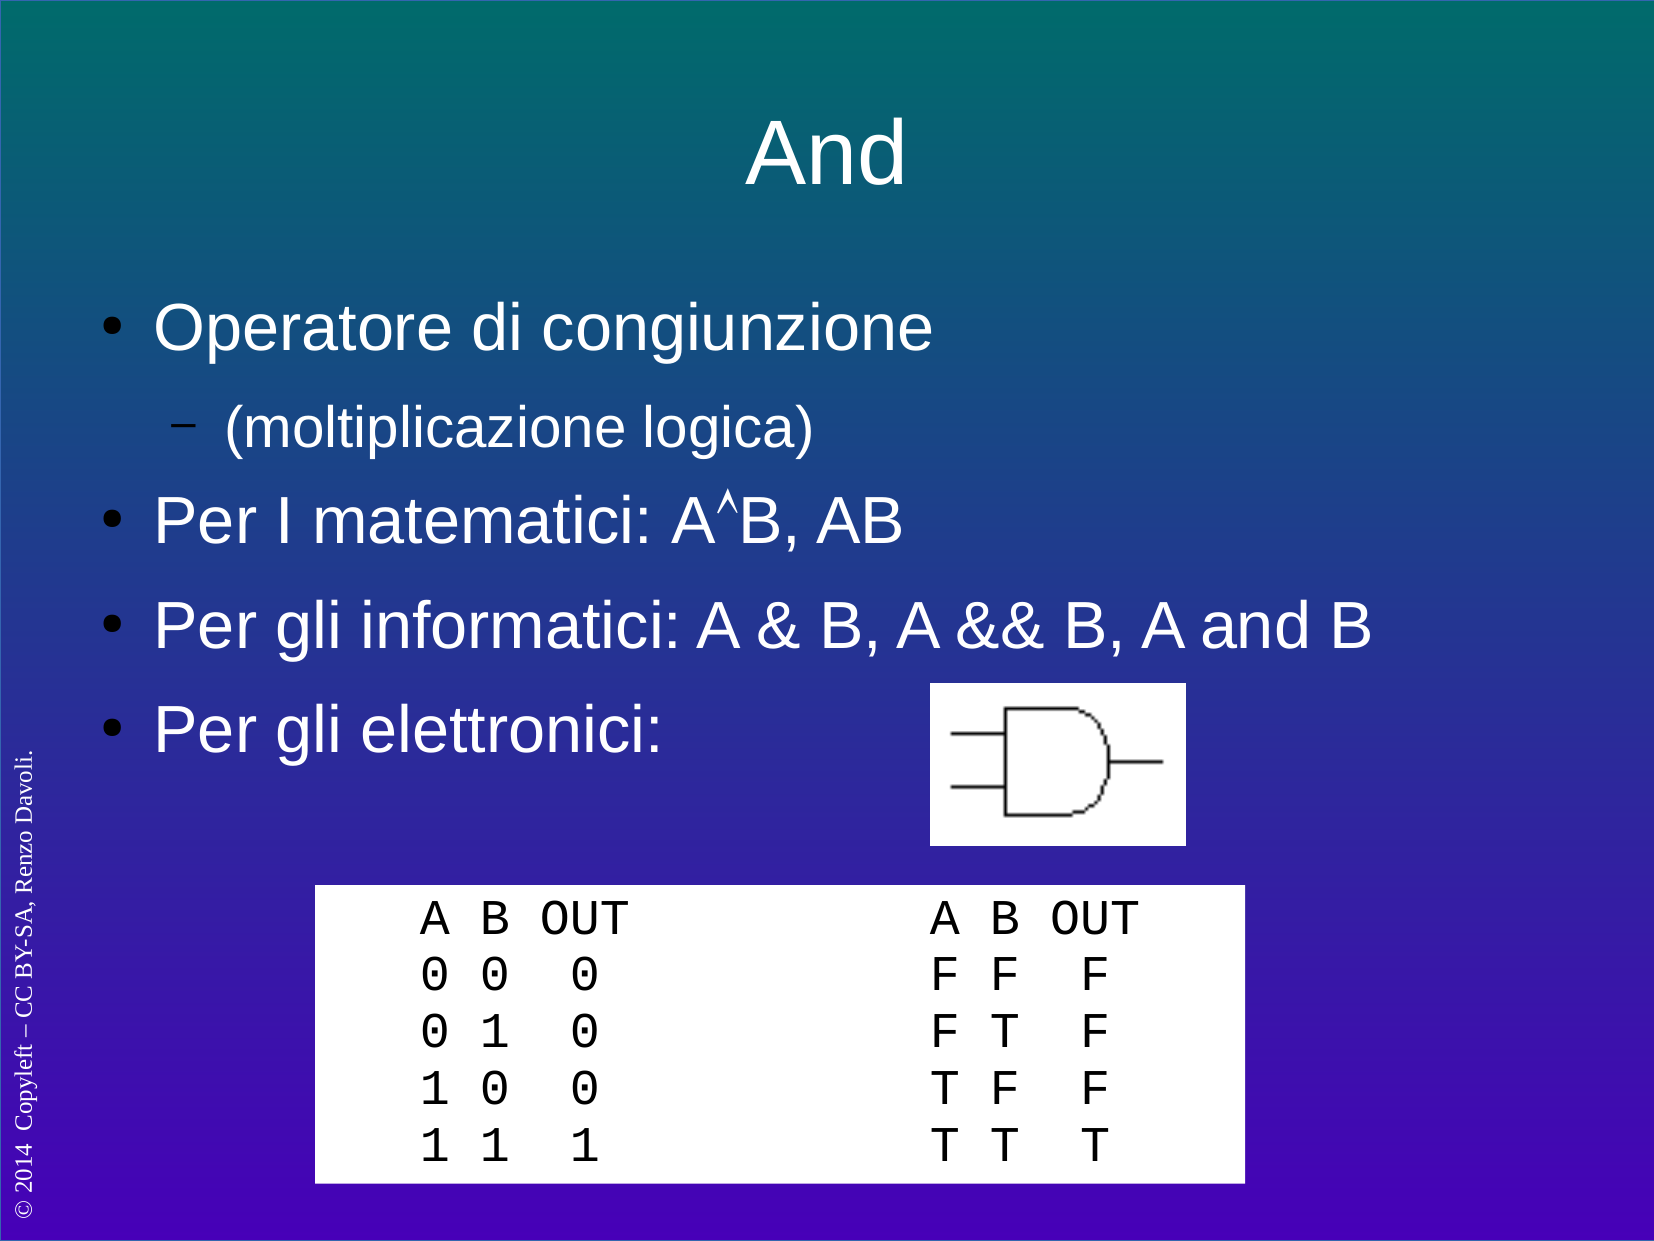

# And
Operatore di congiunzione
(moltiplicazione logica)
Per I matematici: AÙB, AB
Per gli informatici: A & B, A && B, A and B
Per gli elettronici:
 A B OUT A B OUT
 0 0 0 F F F
 0 1 0 F T F
 1 0 0 T F F
 1 1 1 T T T